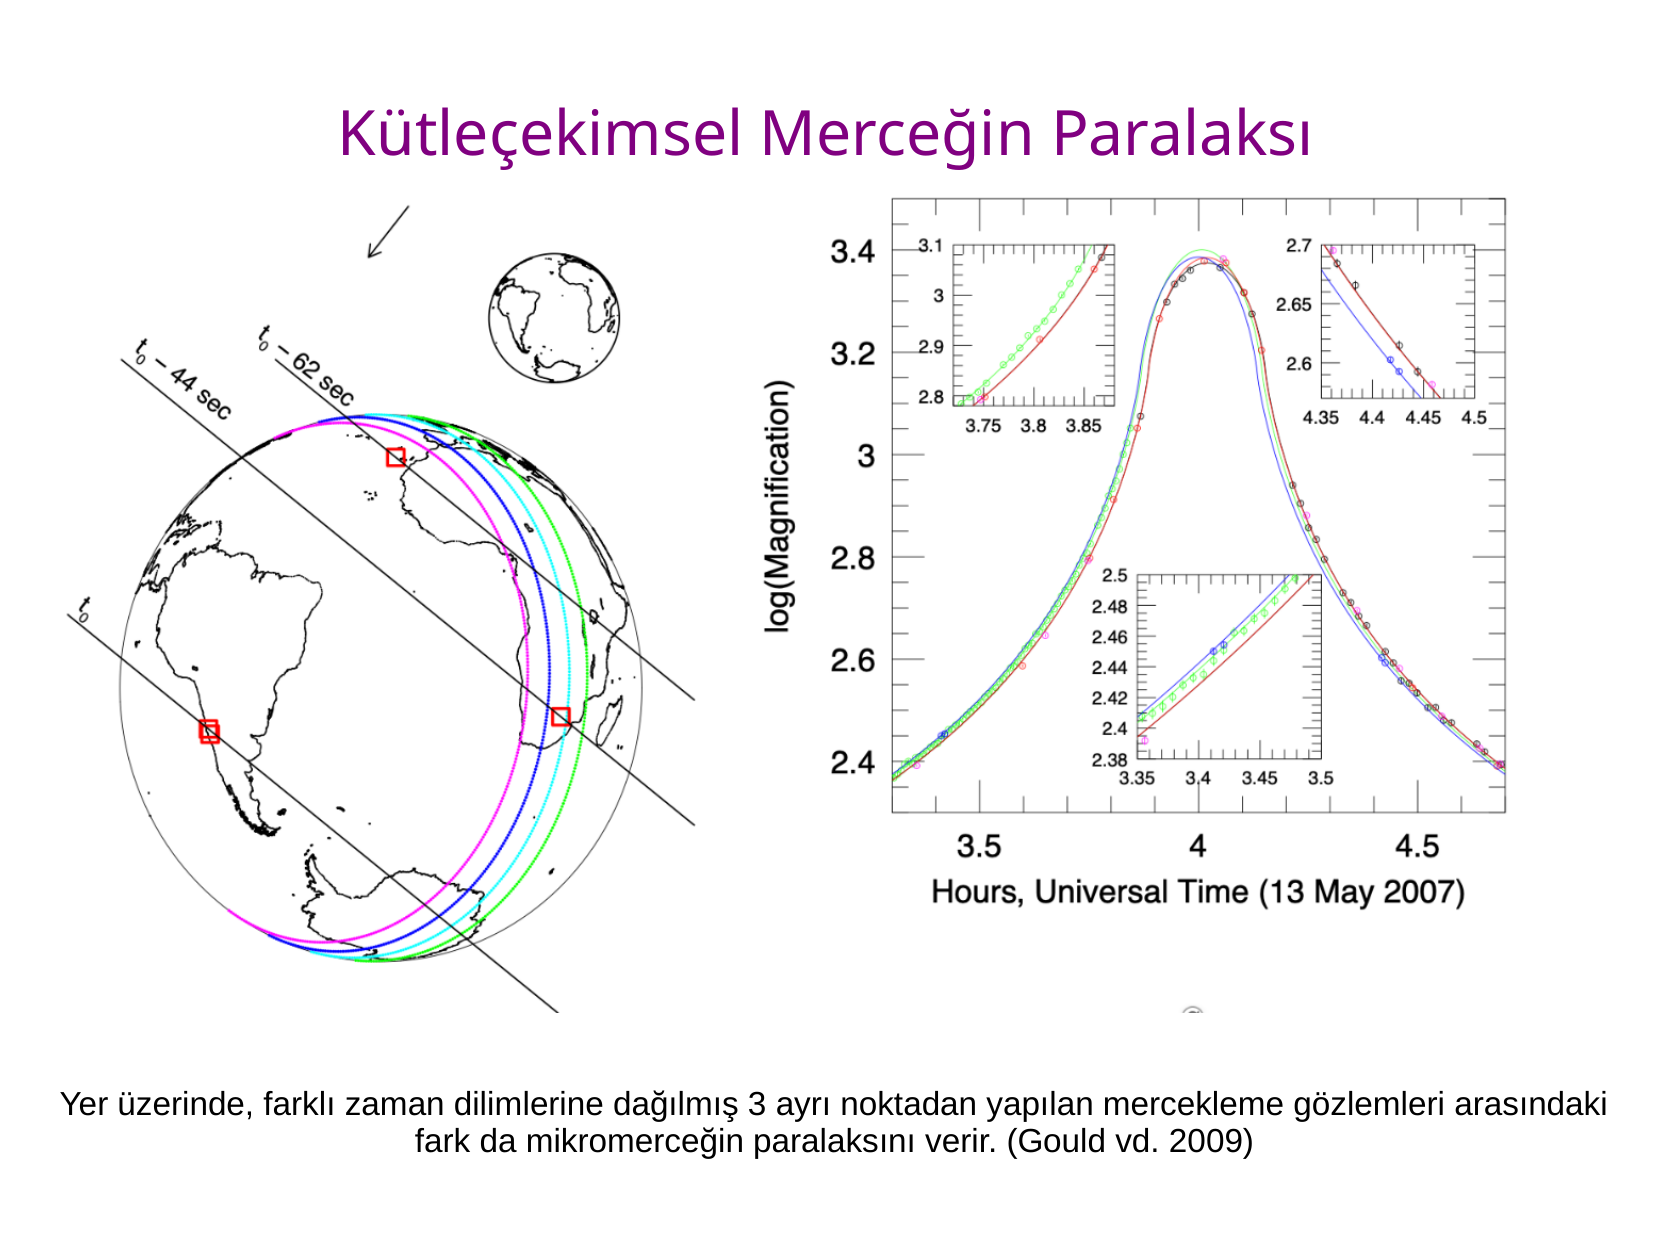

# Kütleçekimsel Merceğin Paralaksı
Yer üzerinde, farklı zaman dilimlerine dağılmış 3 ayrı noktadan yapılan mercekleme gözlemleri arasındaki fark da mikromerceğin paralaksını verir. (Gould vd. 2009)